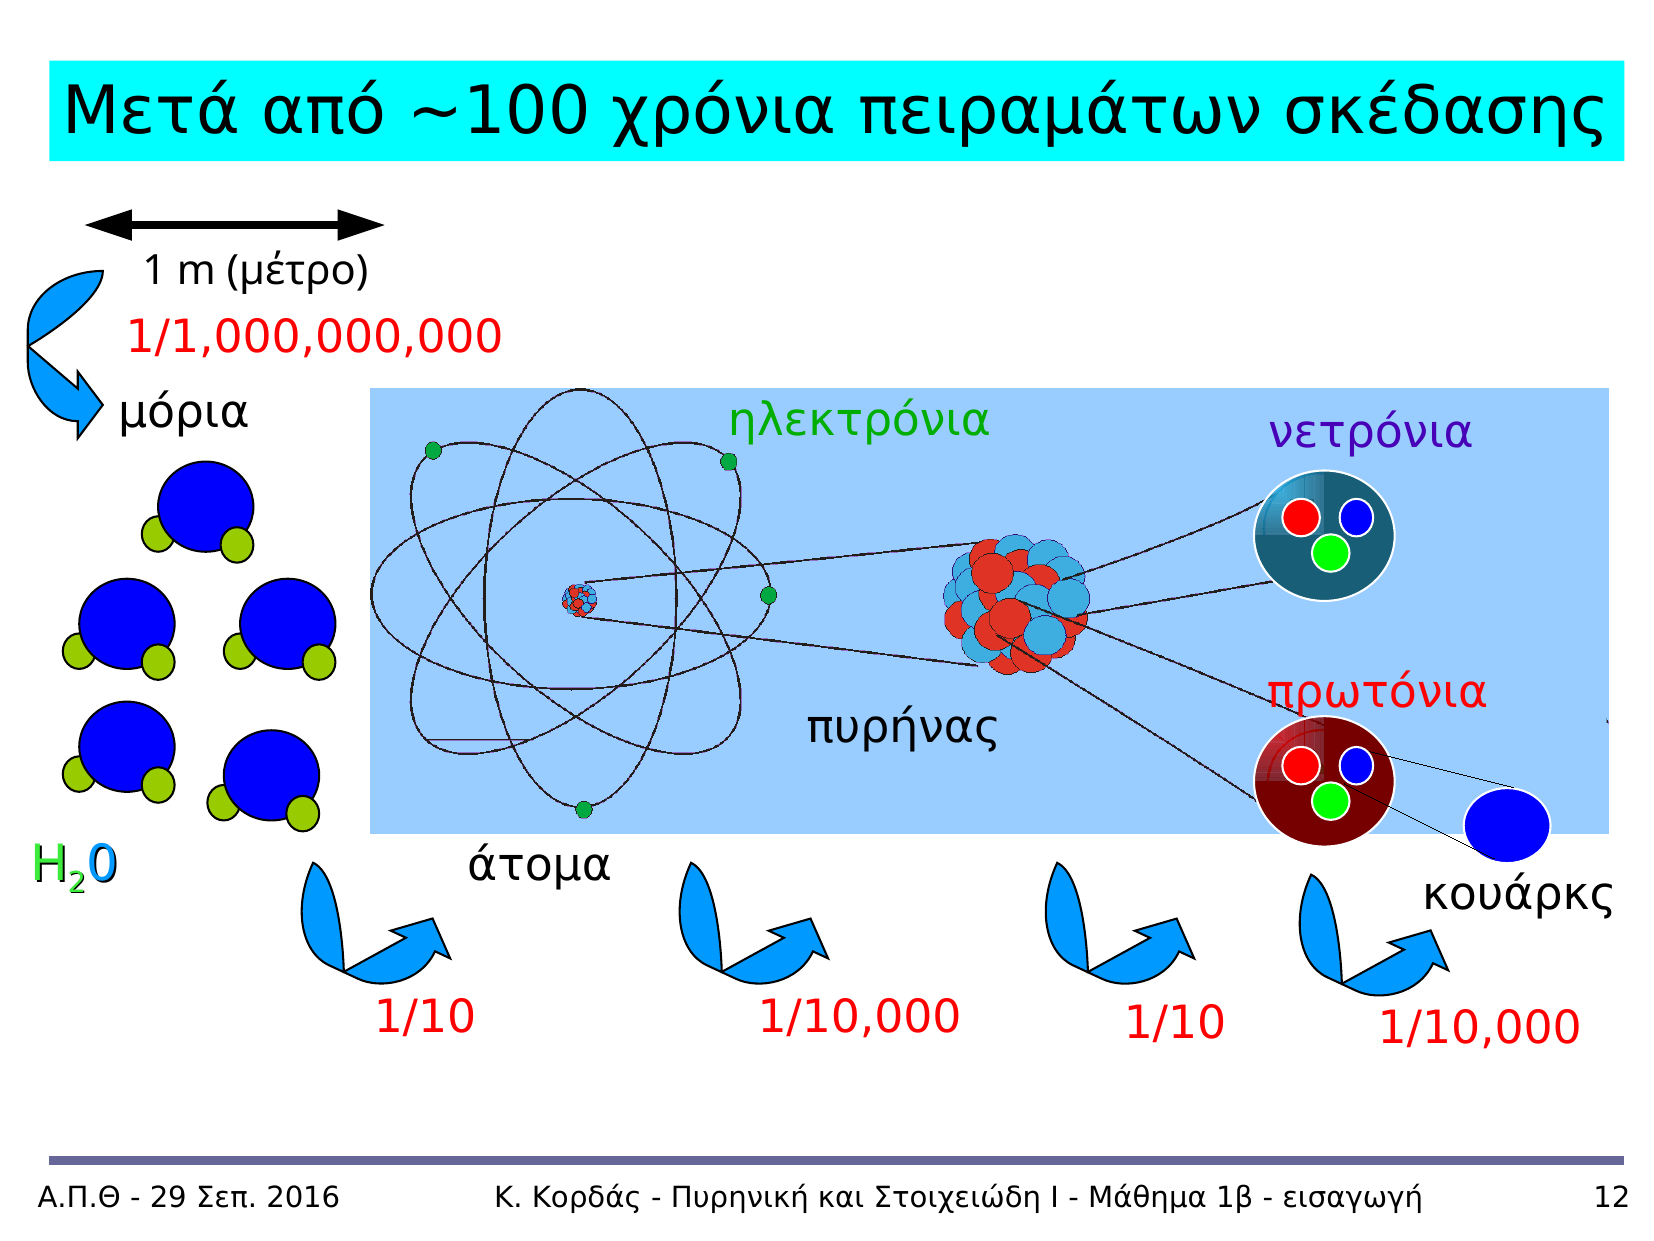

# Μετά από ~100 χρόνια πειραμάτων σκέδασης
 1 m (μέτρο)
1/1,000,000,000
μόρια
ηλεκτρόνια
νετρόνια
πρωτόνια
 πυρήνας
H20
 άτομα
κουάρκς
1/10
1/10,000
1/10
1/10,000
Α.Π.Θ - 29 Σεπ. 2016
Κ. Κορδάς - Πυρηνική και Στοιχειώδη Ι - Μάθημα 1β - εισαγωγή
12